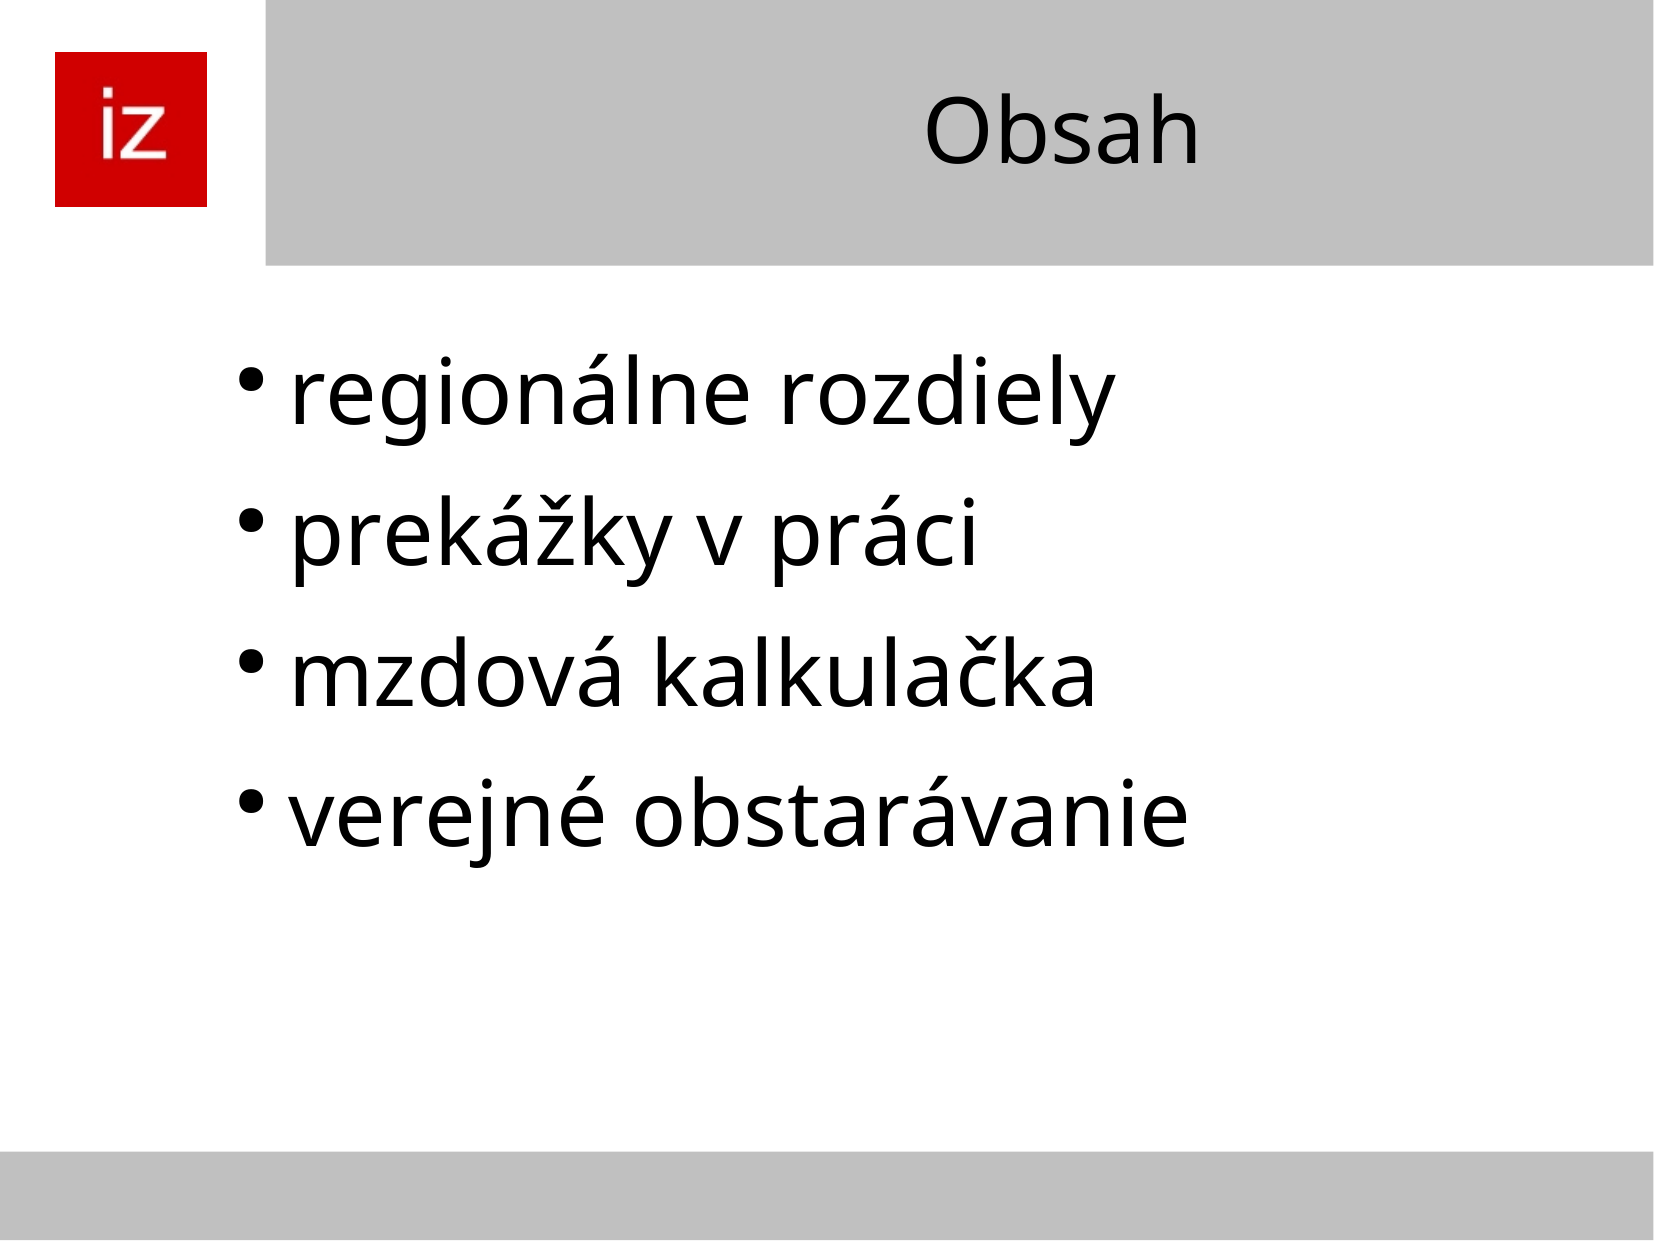

# Obsah
regionálne rozdiely
prekážky v práci
mzdová kalkulačka
verejné obstarávanie